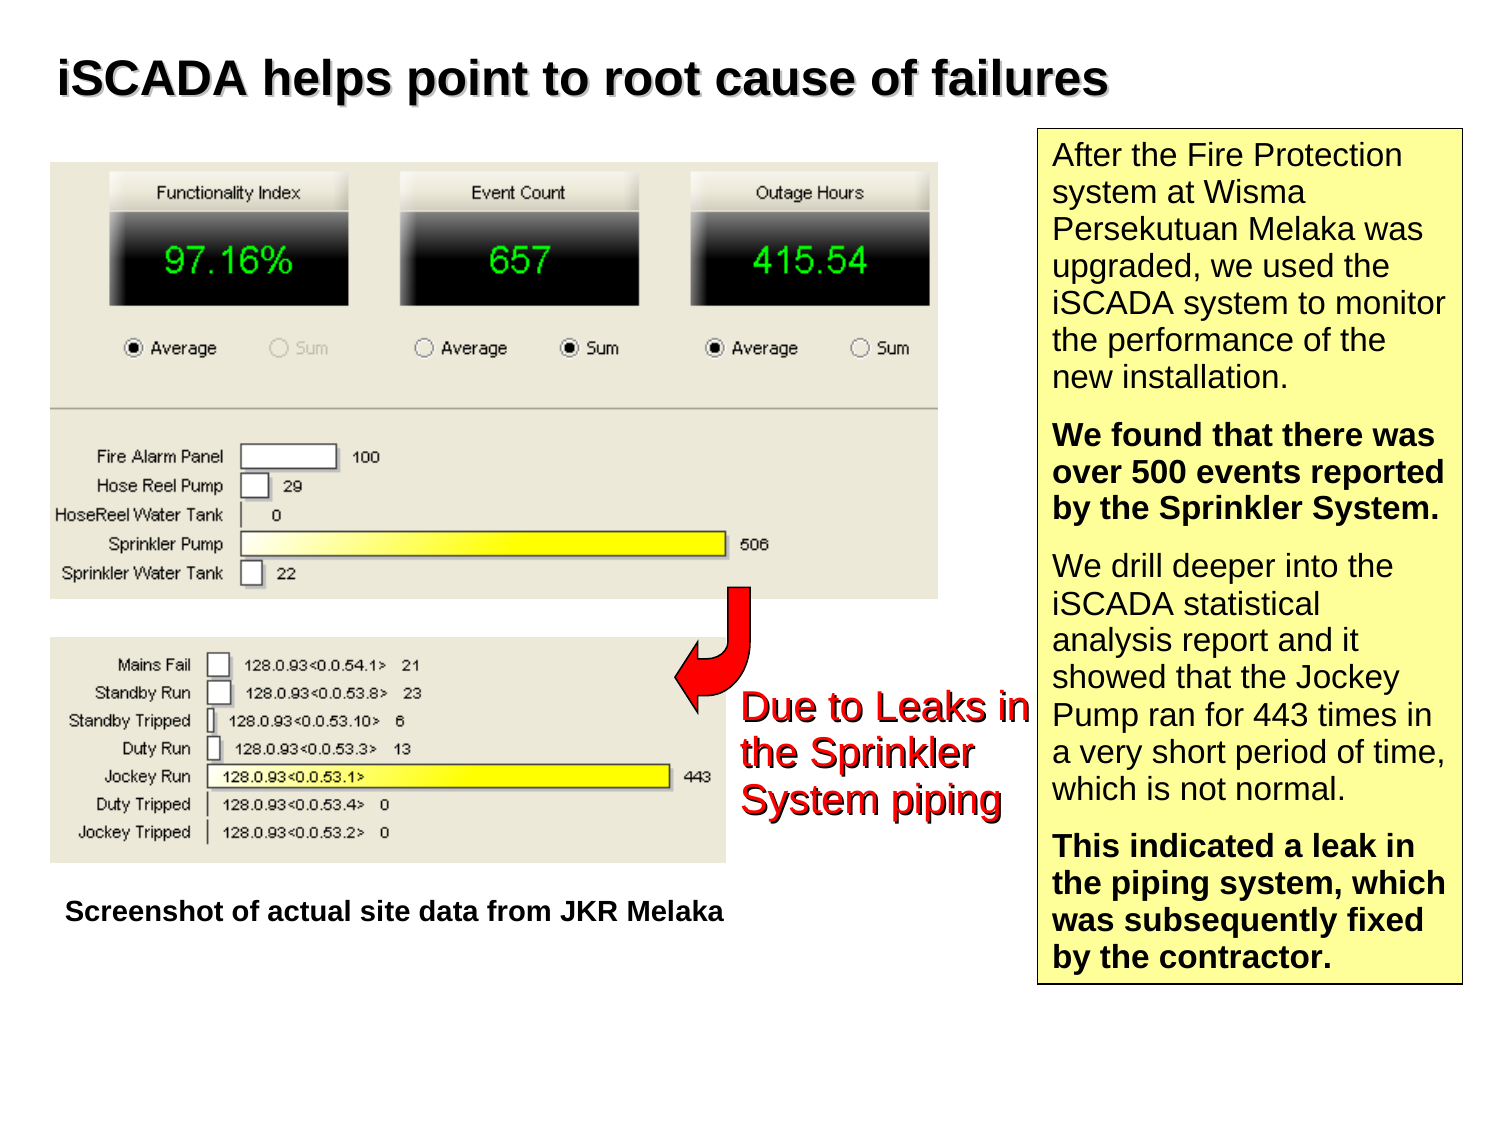

iSCADA helps point to root cause of failures
After the Fire Protection system at Wisma Persekutuan Melaka was upgraded, we used the iSCADA system to monitor the performance of the new installation.
We found that there was over 500 events reported by the Sprinkler System.
We drill deeper into the iSCADA statistical analysis report and it showed that the Jockey Pump ran for 443 times in a very short period of time, which is not normal.
This indicated a leak in the piping system, which was subsequently fixed by the contractor.
Due to Leaks in the Sprinkler System piping
Screenshot of actual site data from JKR Melaka